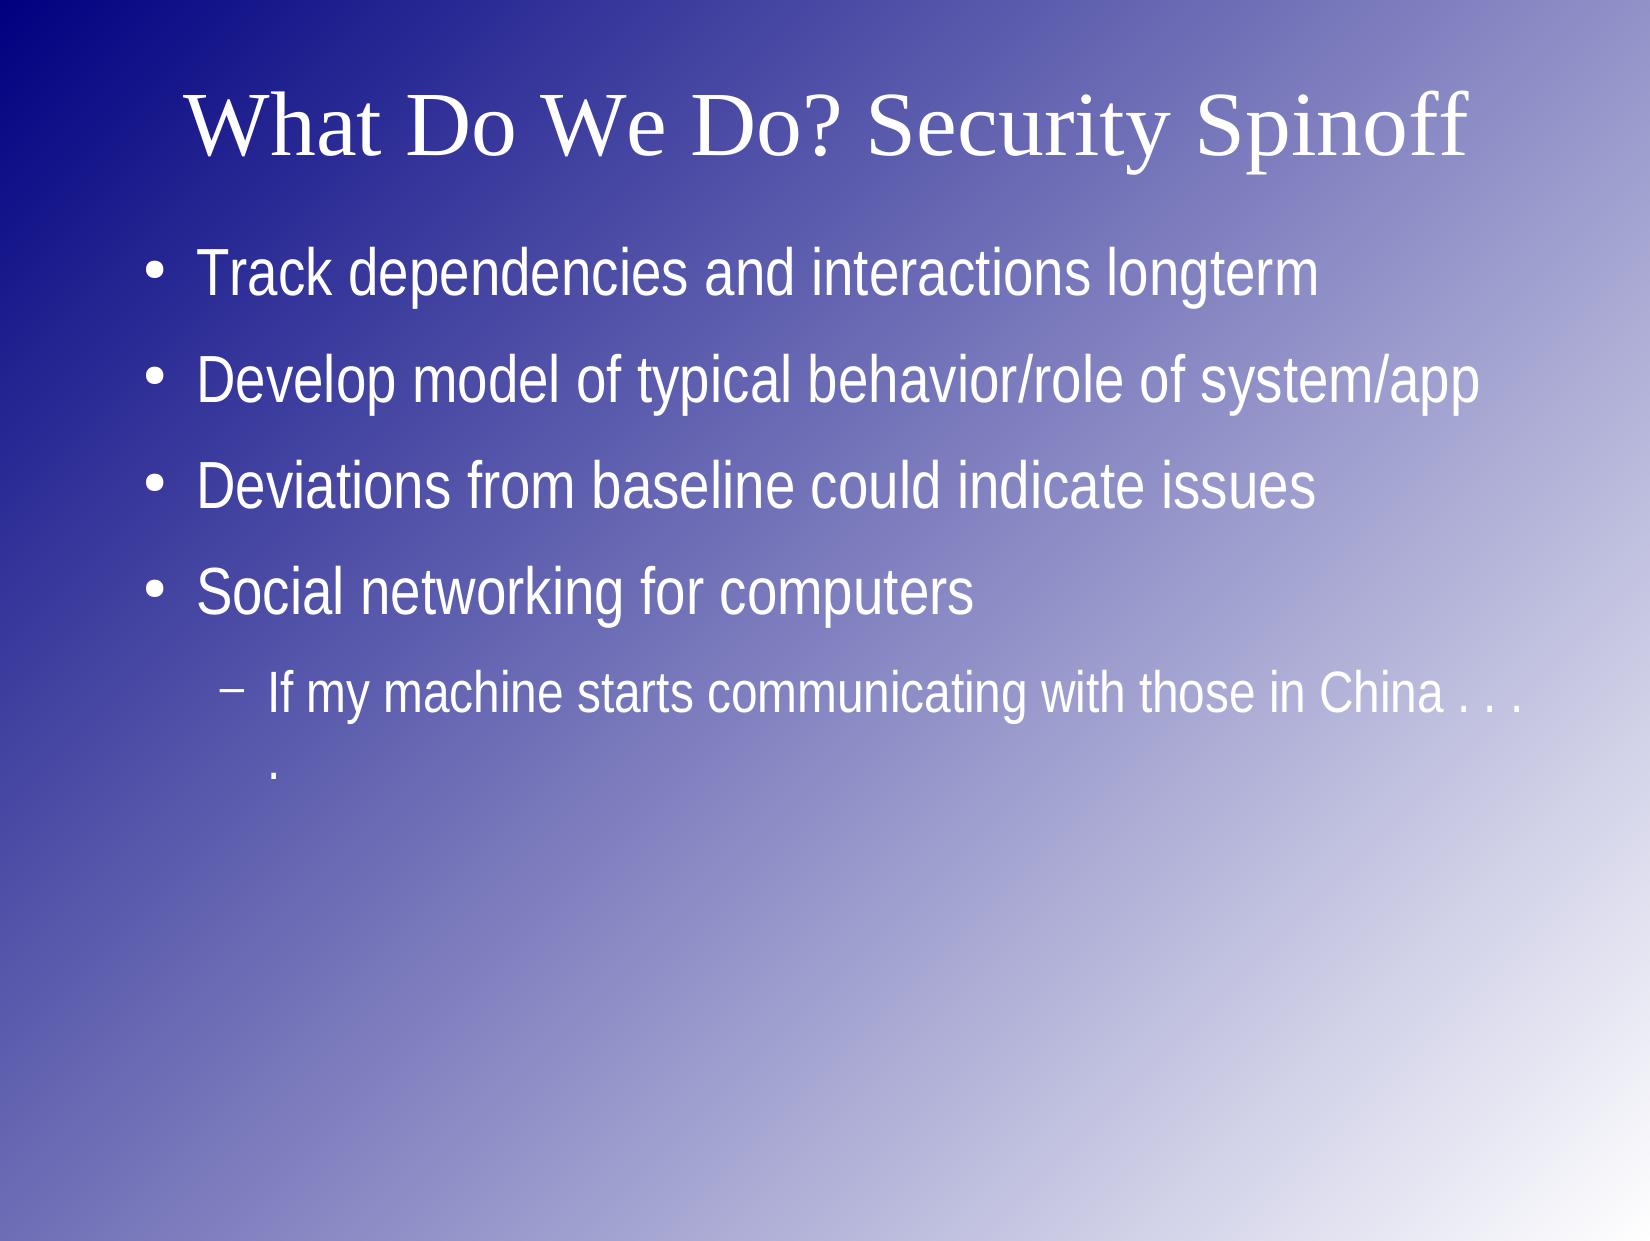

# What Do We Do? Security Spinoff
Track dependencies and interactions longterm
Develop model of typical behavior/role of system/app
Deviations from baseline could indicate issues
Social networking for computers
If my machine starts communicating with those in China . . . .